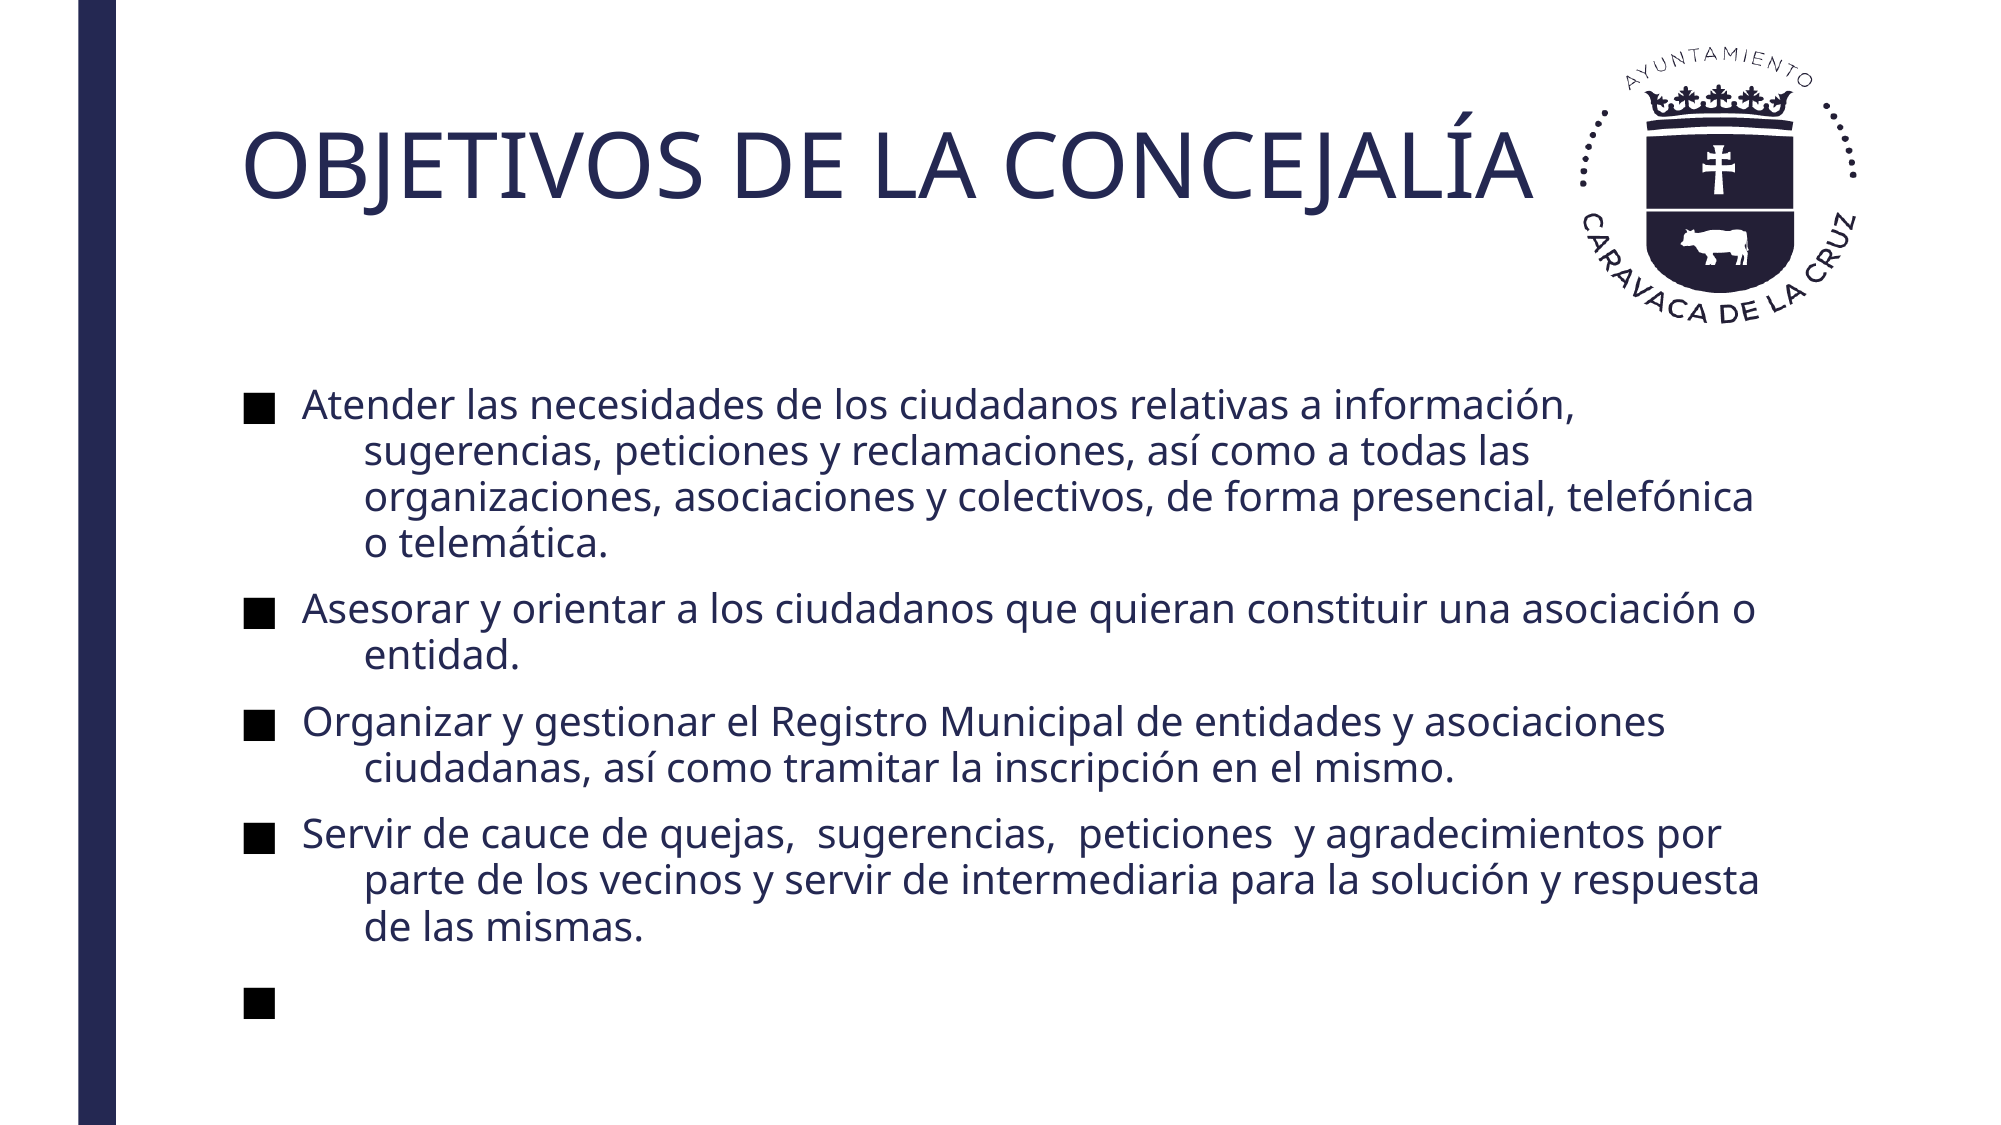

# OBJETIVOS DE LA CONCEJALÍA
Atender las necesidades de los ciudadanos relativas a información, sugerencias, peticiones y reclamaciones, así como a todas las organizaciones, asociaciones y colectivos, de forma presencial, telefónica o telemática.
Asesorar y orientar a los ciudadanos que quieran constituir una asociación o entidad.
Organizar y gestionar el Registro Municipal de entidades y asociaciones ciudadanas, así como tramitar la inscripción en el mismo.
Servir de cauce de quejas, sugerencias, peticiones y agradecimientos por parte de los vecinos y servir de intermediaria para la solución y respuesta de las mismas.